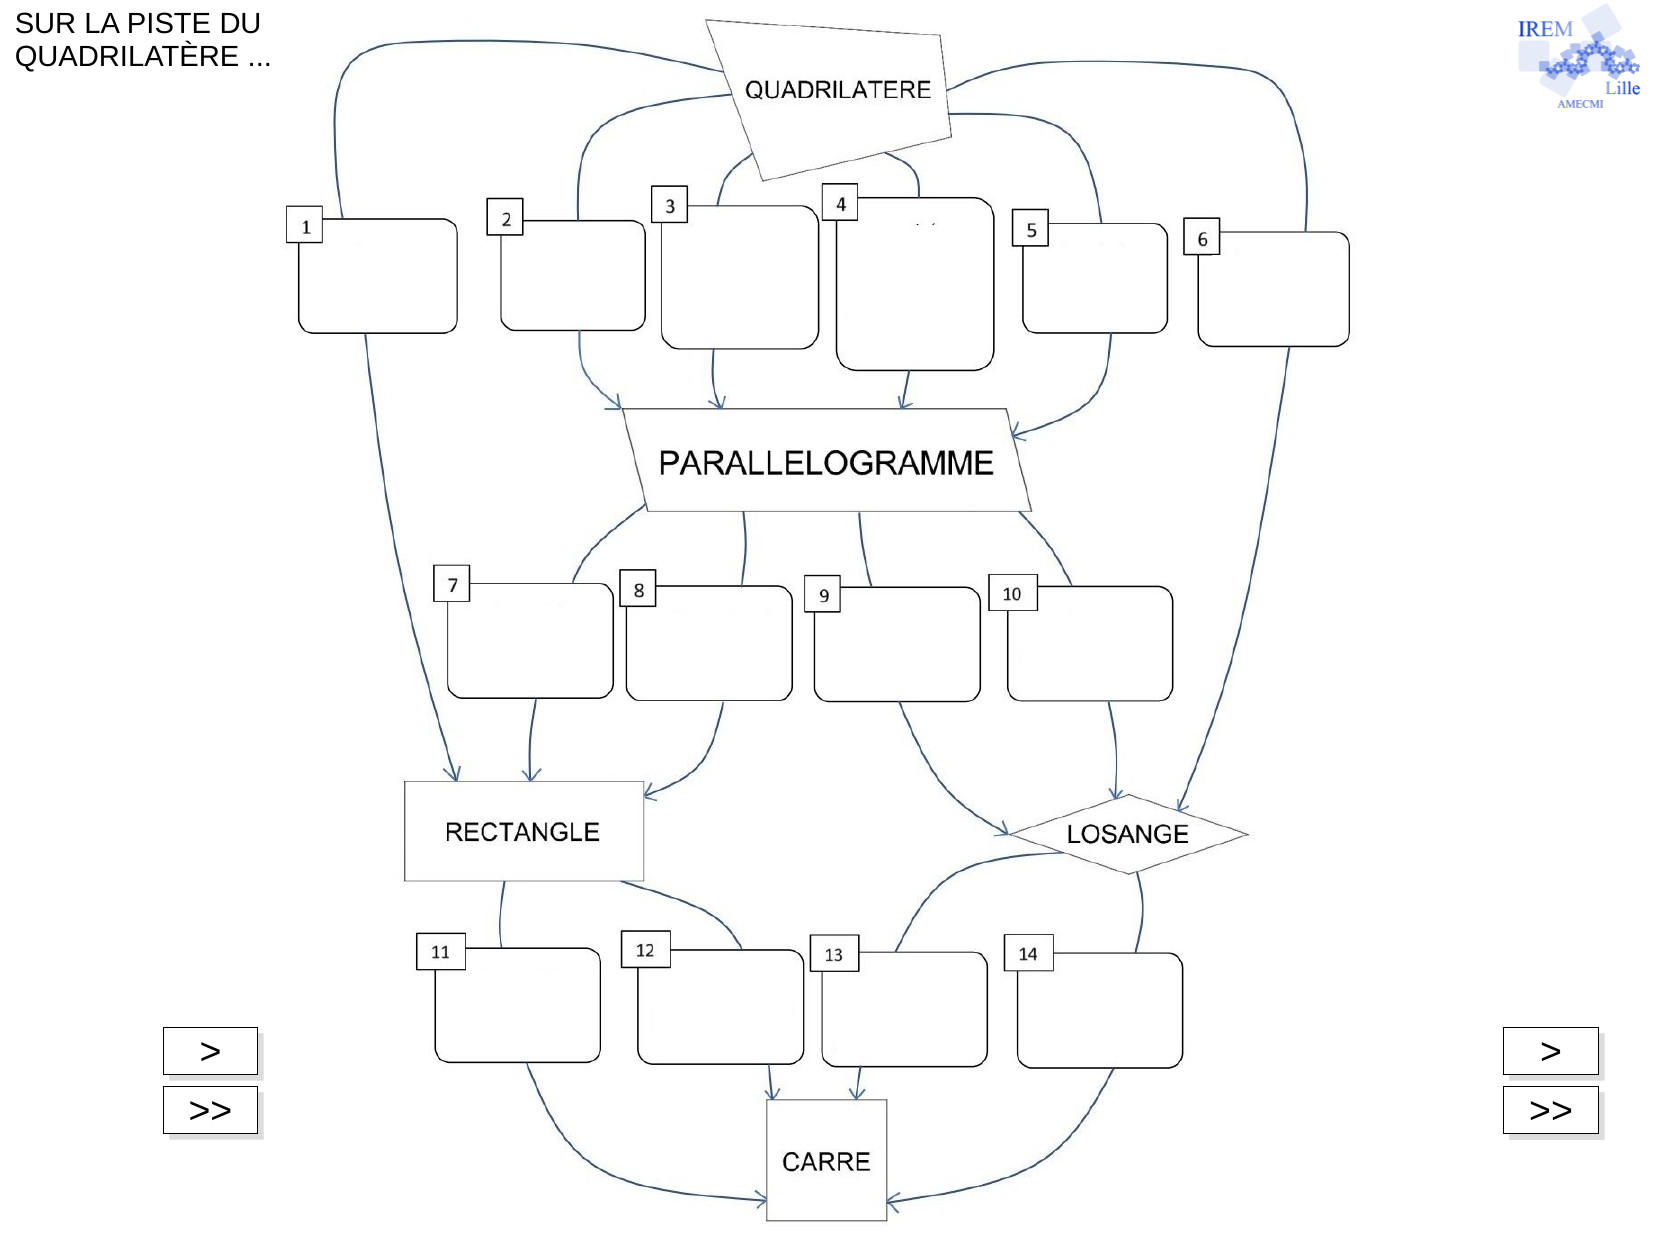

SUR LA PISTE DU
QUADRILATÈRE ...
>
>
>>
>>